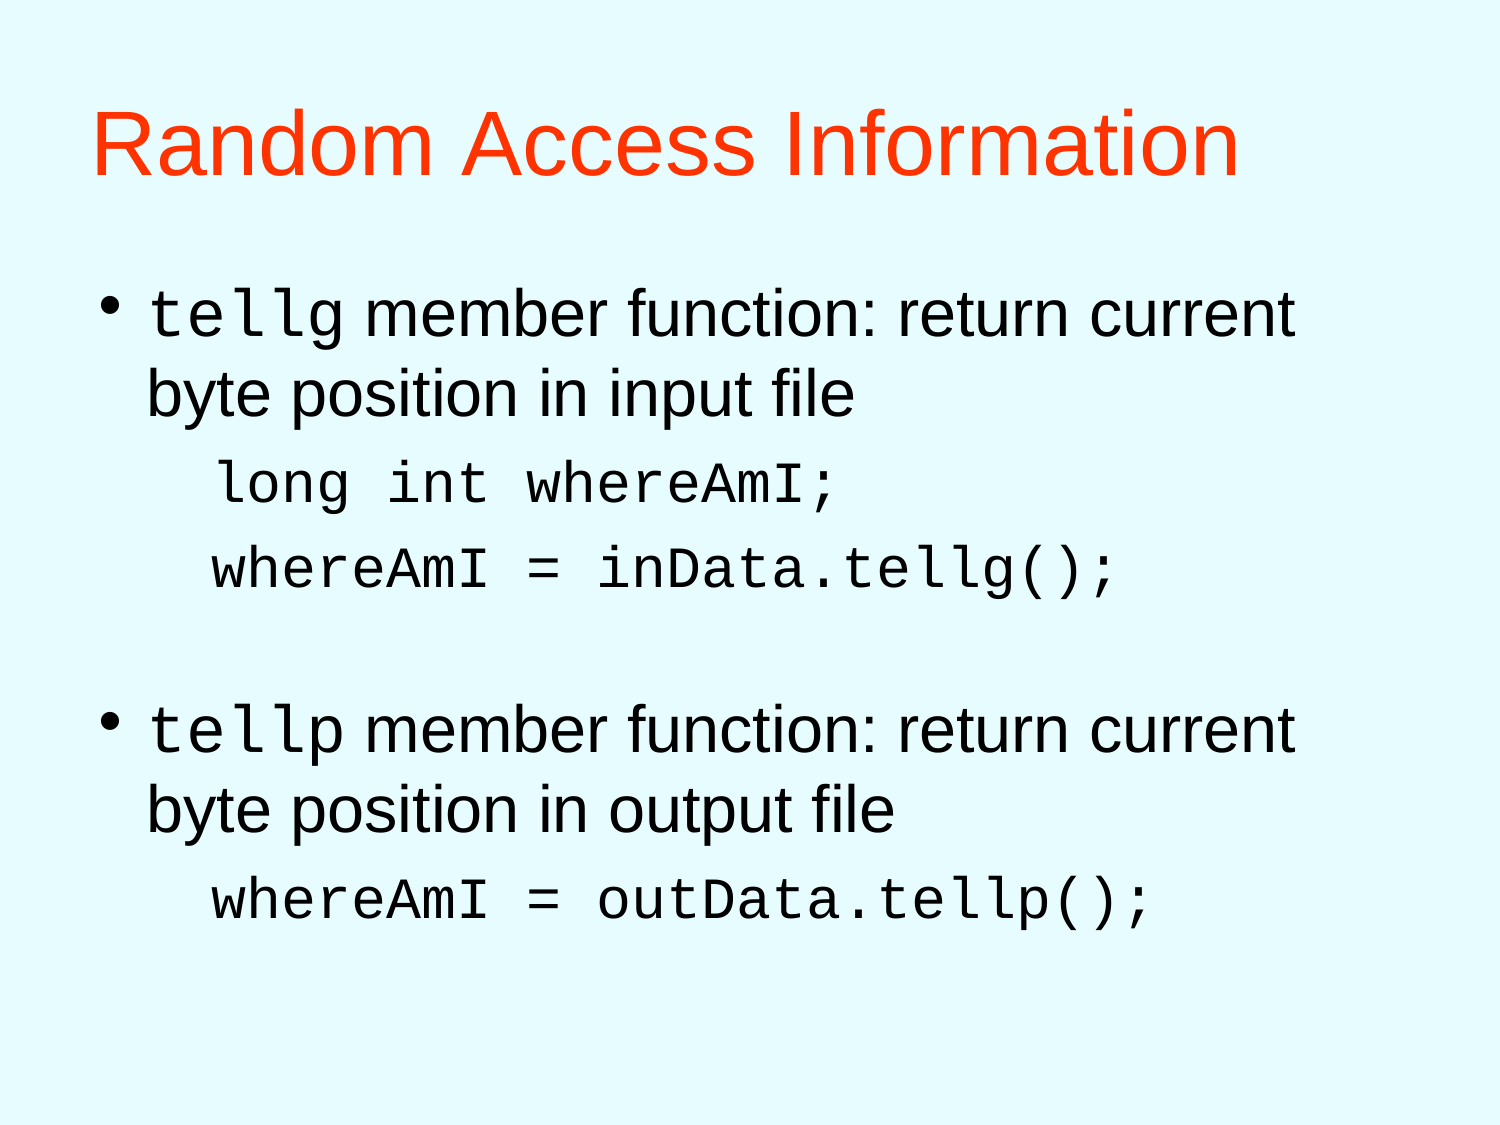

# Random Access Information
tellg member function: return current byte position in input file
	long int whereAmI;
	whereAmI = inData.tellg();
tellp member function: return current byte position in output file
	whereAmI = outData.tellp();